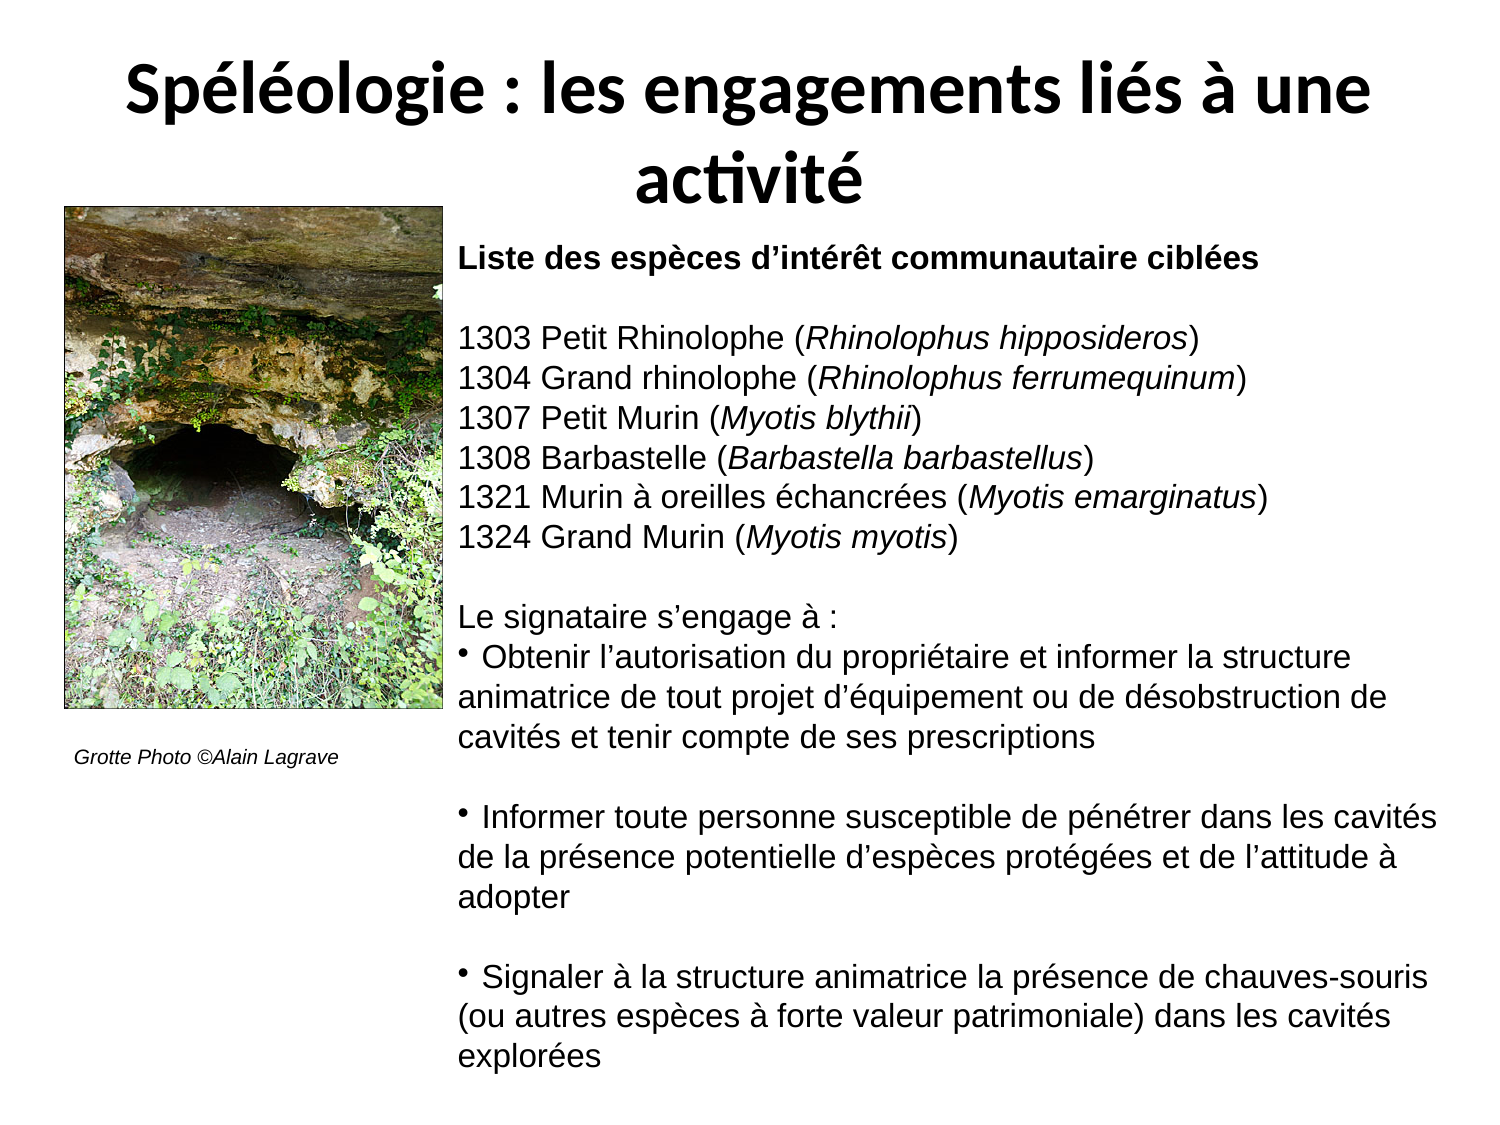

# Spéléologie : les engagements liés à une activité
Liste des espèces d’intérêt communautaire ciblées
1303 Petit Rhinolophe (Rhinolophus hipposideros)
1304 Grand rhinolophe (Rhinolophus ferrumequinum)
1307 Petit Murin (Myotis blythii)
1308 Barbastelle (Barbastella barbastellus)
1321 Murin à oreilles échancrées (Myotis emarginatus)
1324 Grand Murin (Myotis myotis)
Le signataire s’engage à :
 Obtenir l’autorisation du propriétaire et informer la structure animatrice de tout projet d’équipement ou de désobstruction de cavités et tenir compte de ses prescriptions
 Informer toute personne susceptible de pénétrer dans les cavités de la présence potentielle d’espèces protégées et de l’attitude à adopter
 Signaler à la structure animatrice la présence de chauves-souris (ou autres espèces à forte valeur patrimoniale) dans les cavités explorées
Grotte Photo ©Alain Lagrave